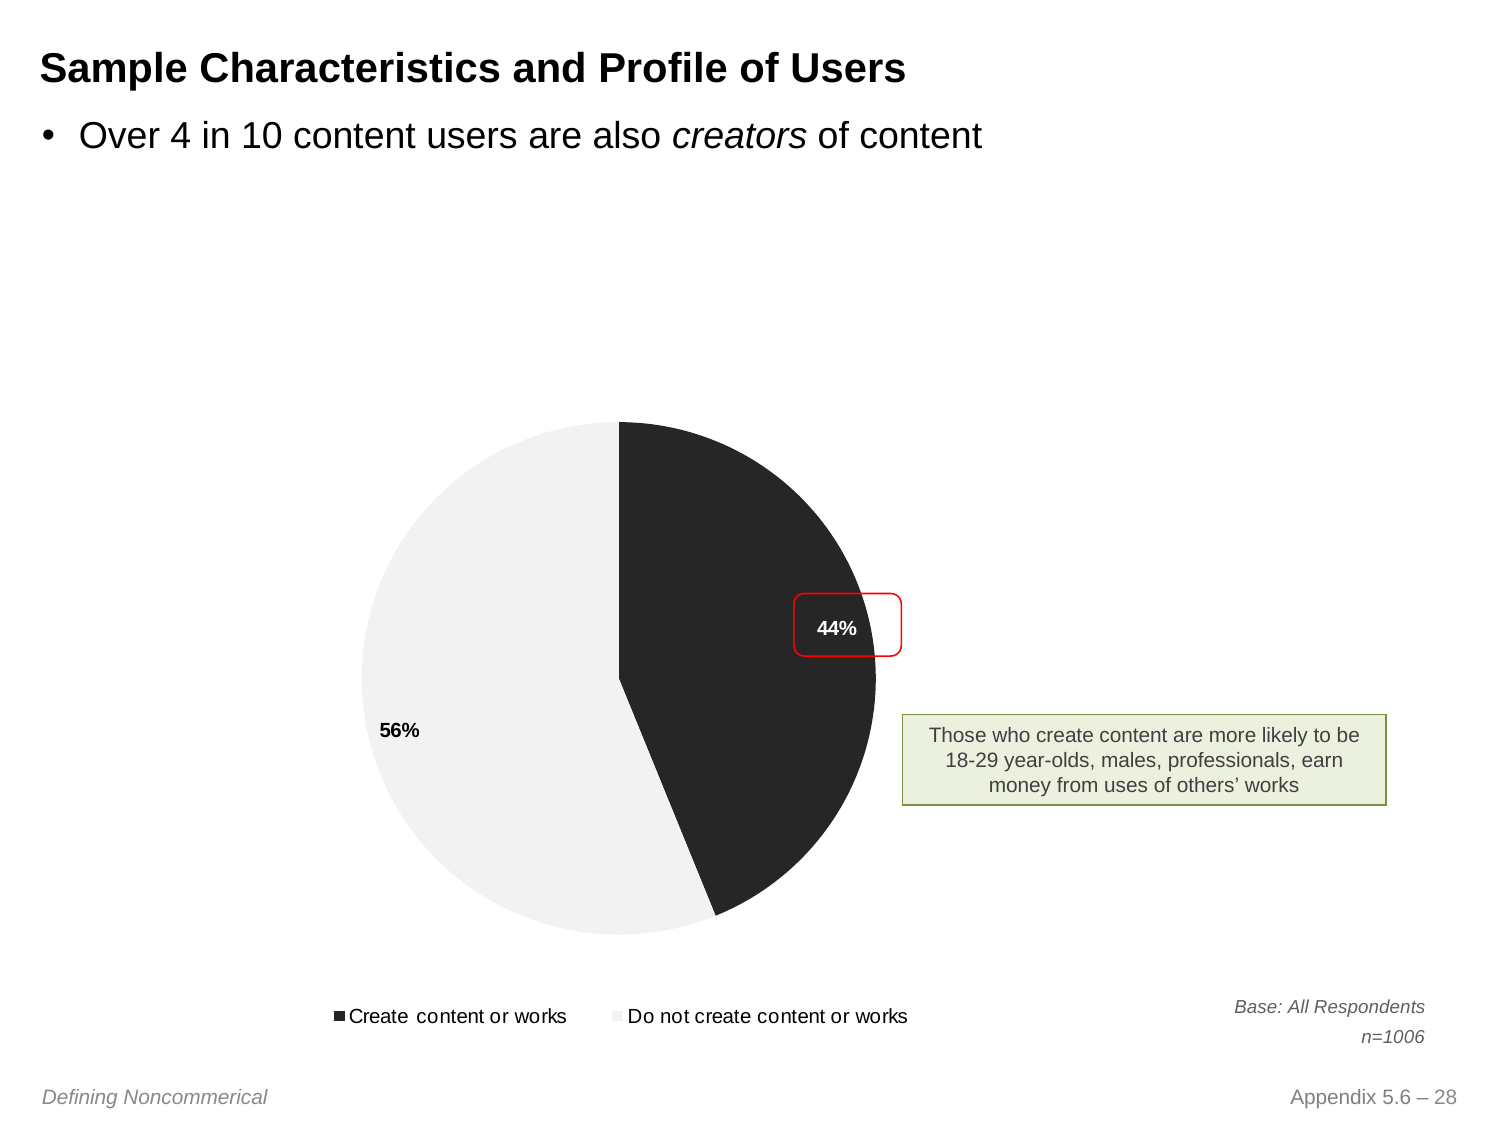

Sample Characteristics and Profile of Users
Over 4 in 10 content users are also creators of content
Those who create content are more likely to be 18-29 year-olds, males, professionals, earn money from uses of others’ works
Base: All Respondents
n=1006
Defining Noncommerical
Appendix 5.6 –